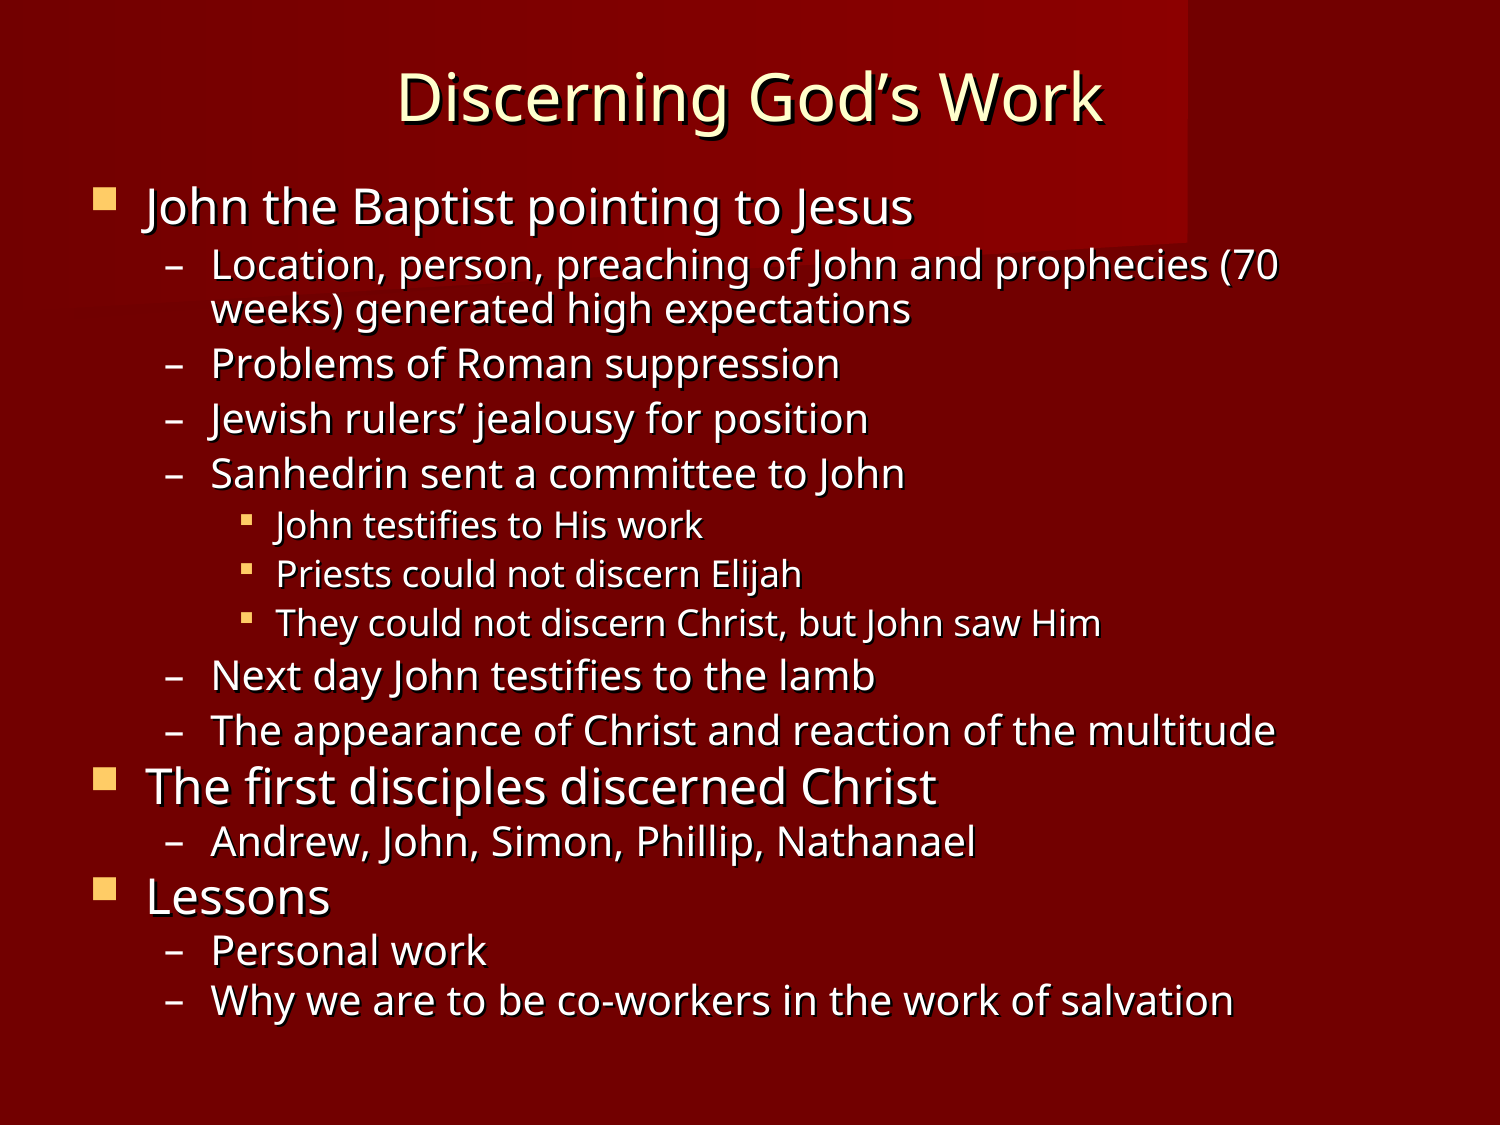

# Discerning God’s Work
John the Baptist pointing to Jesus
Location, person, preaching of John and prophecies (70 weeks) generated high expectations
Problems of Roman suppression
Jewish rulers’ jealousy for position
Sanhedrin sent a committee to John
John testifies to His work
Priests could not discern Elijah
They could not discern Christ, but John saw Him
Next day John testifies to the lamb
The appearance of Christ and reaction of the multitude
The first disciples discerned Christ
Andrew, John, Simon, Phillip, Nathanael
Lessons
Personal work
Why we are to be co-workers in the work of salvation